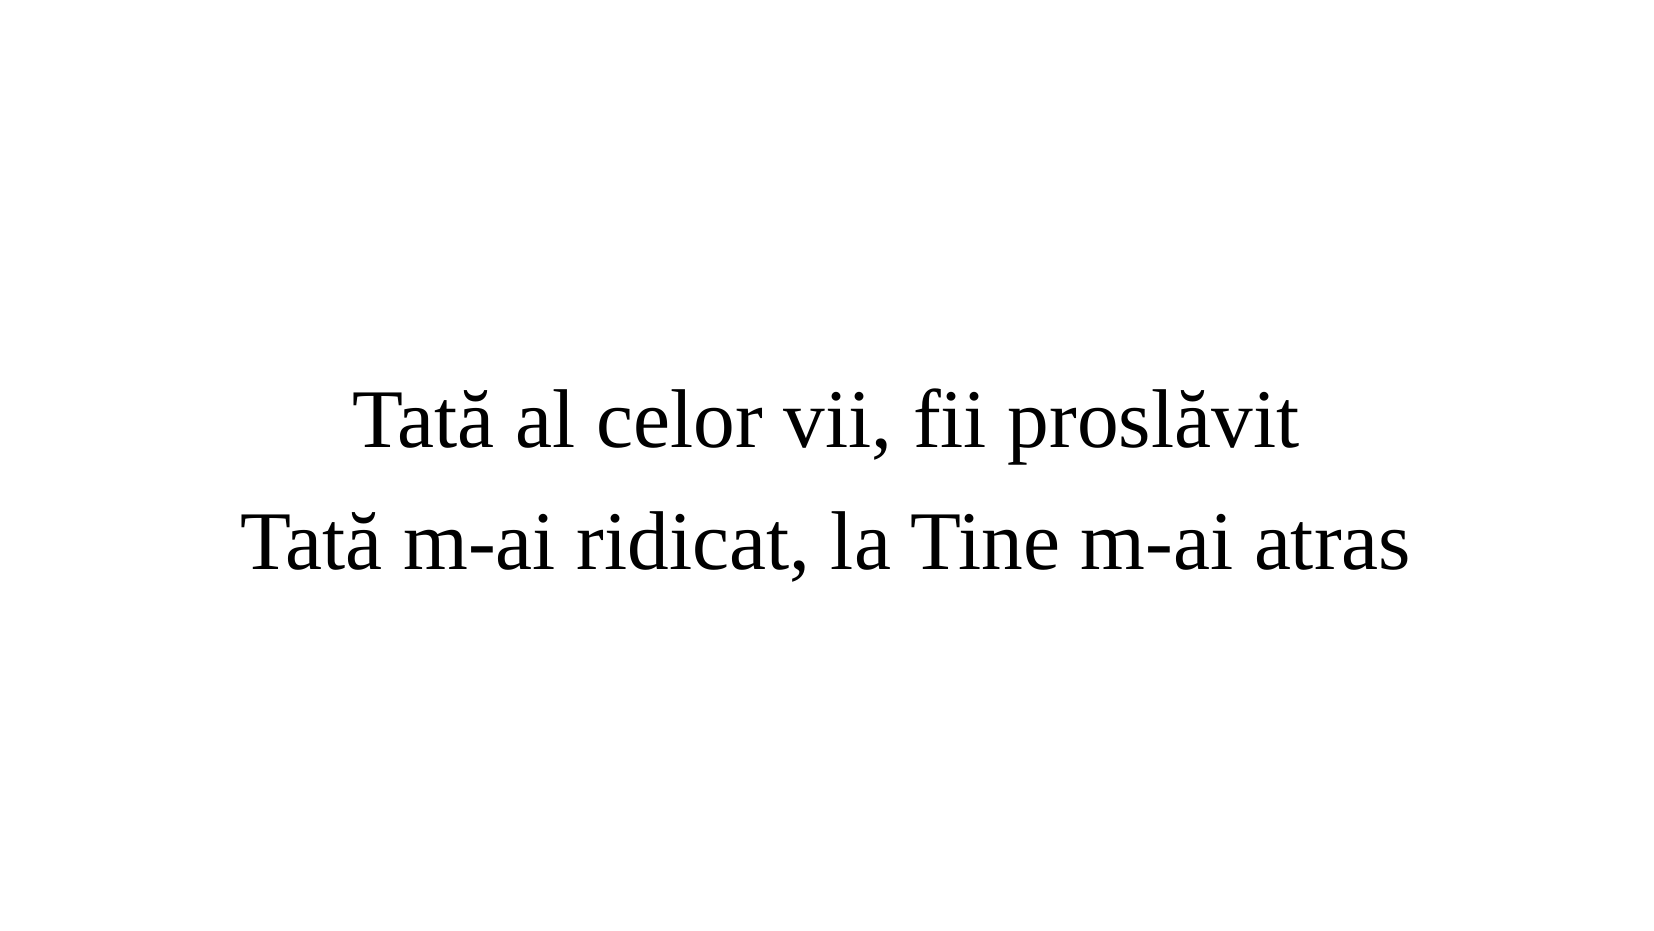

# Tată al celor vii, fii proslăvit
Tată m-ai ridicat, la Tine m-ai atras